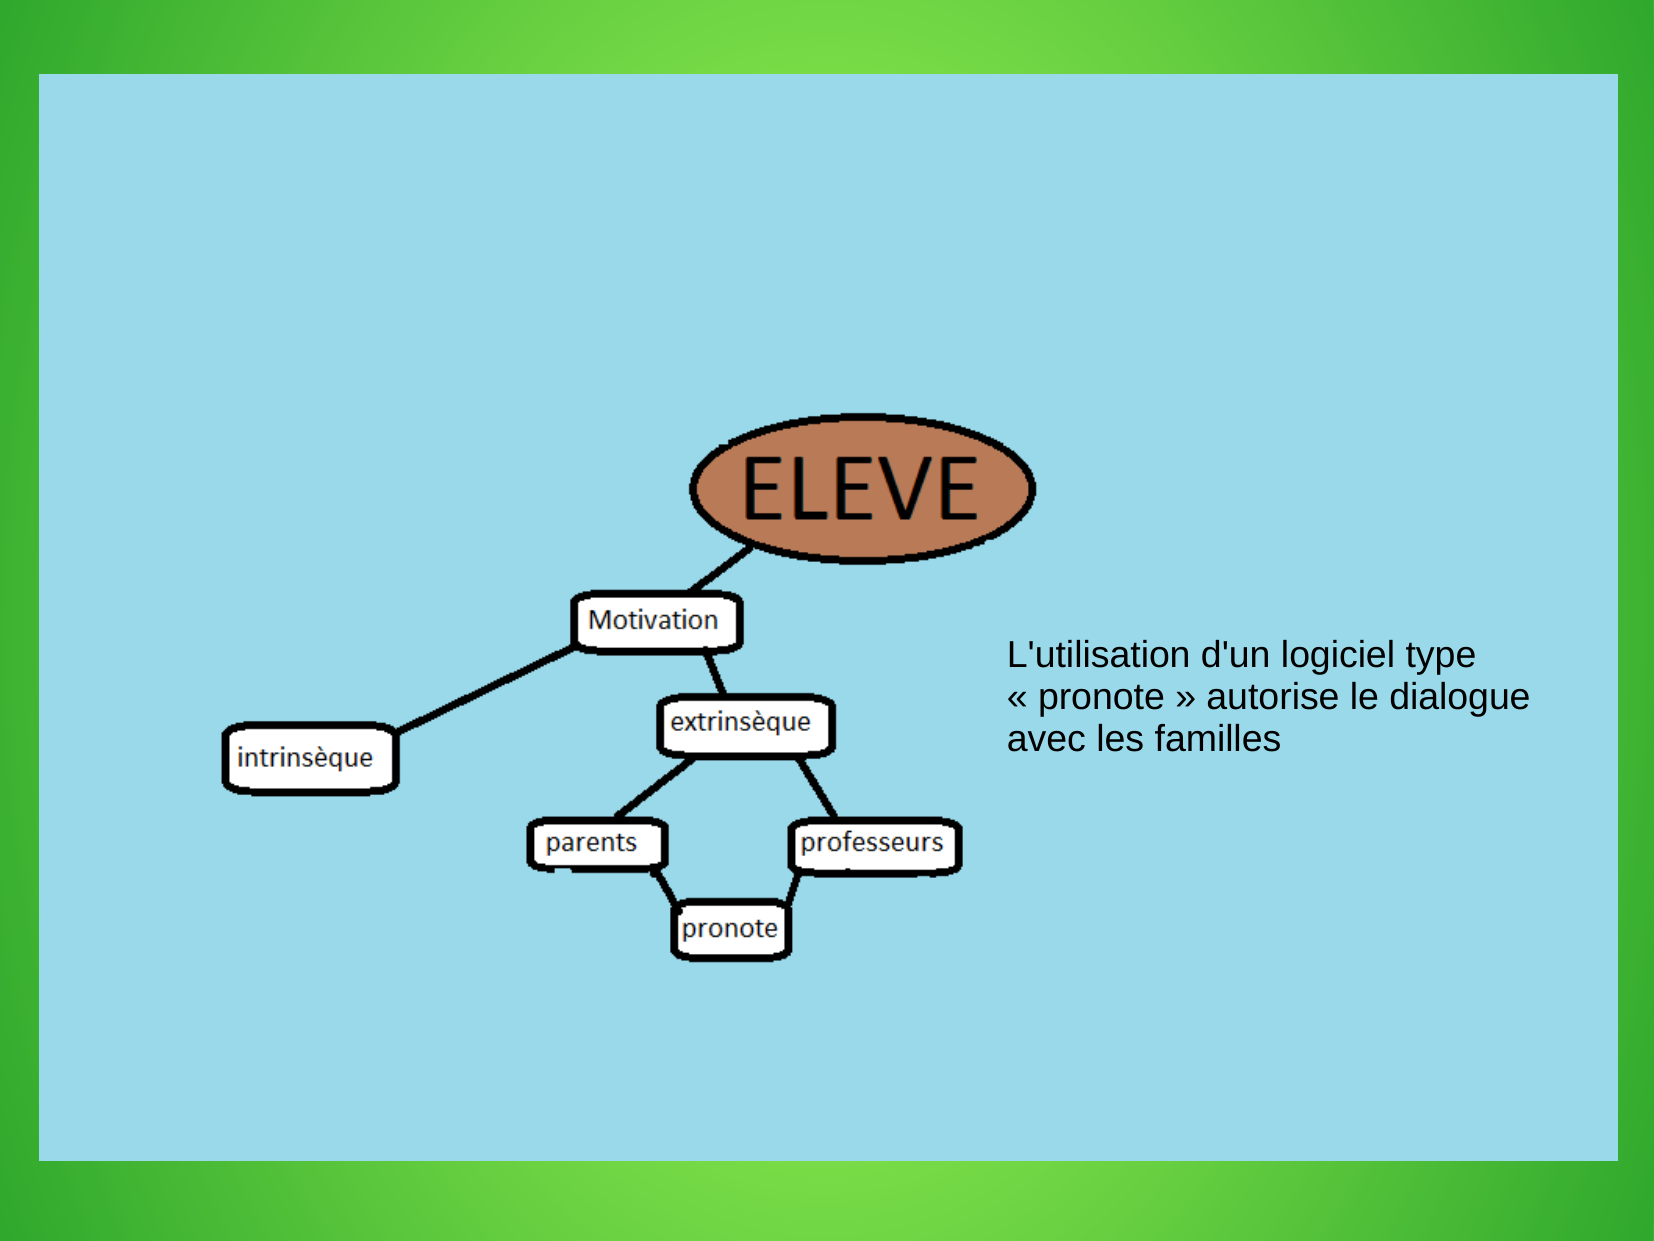

L'utilisation d'un logiciel type « pronote » autorise le dialogue avec les familles